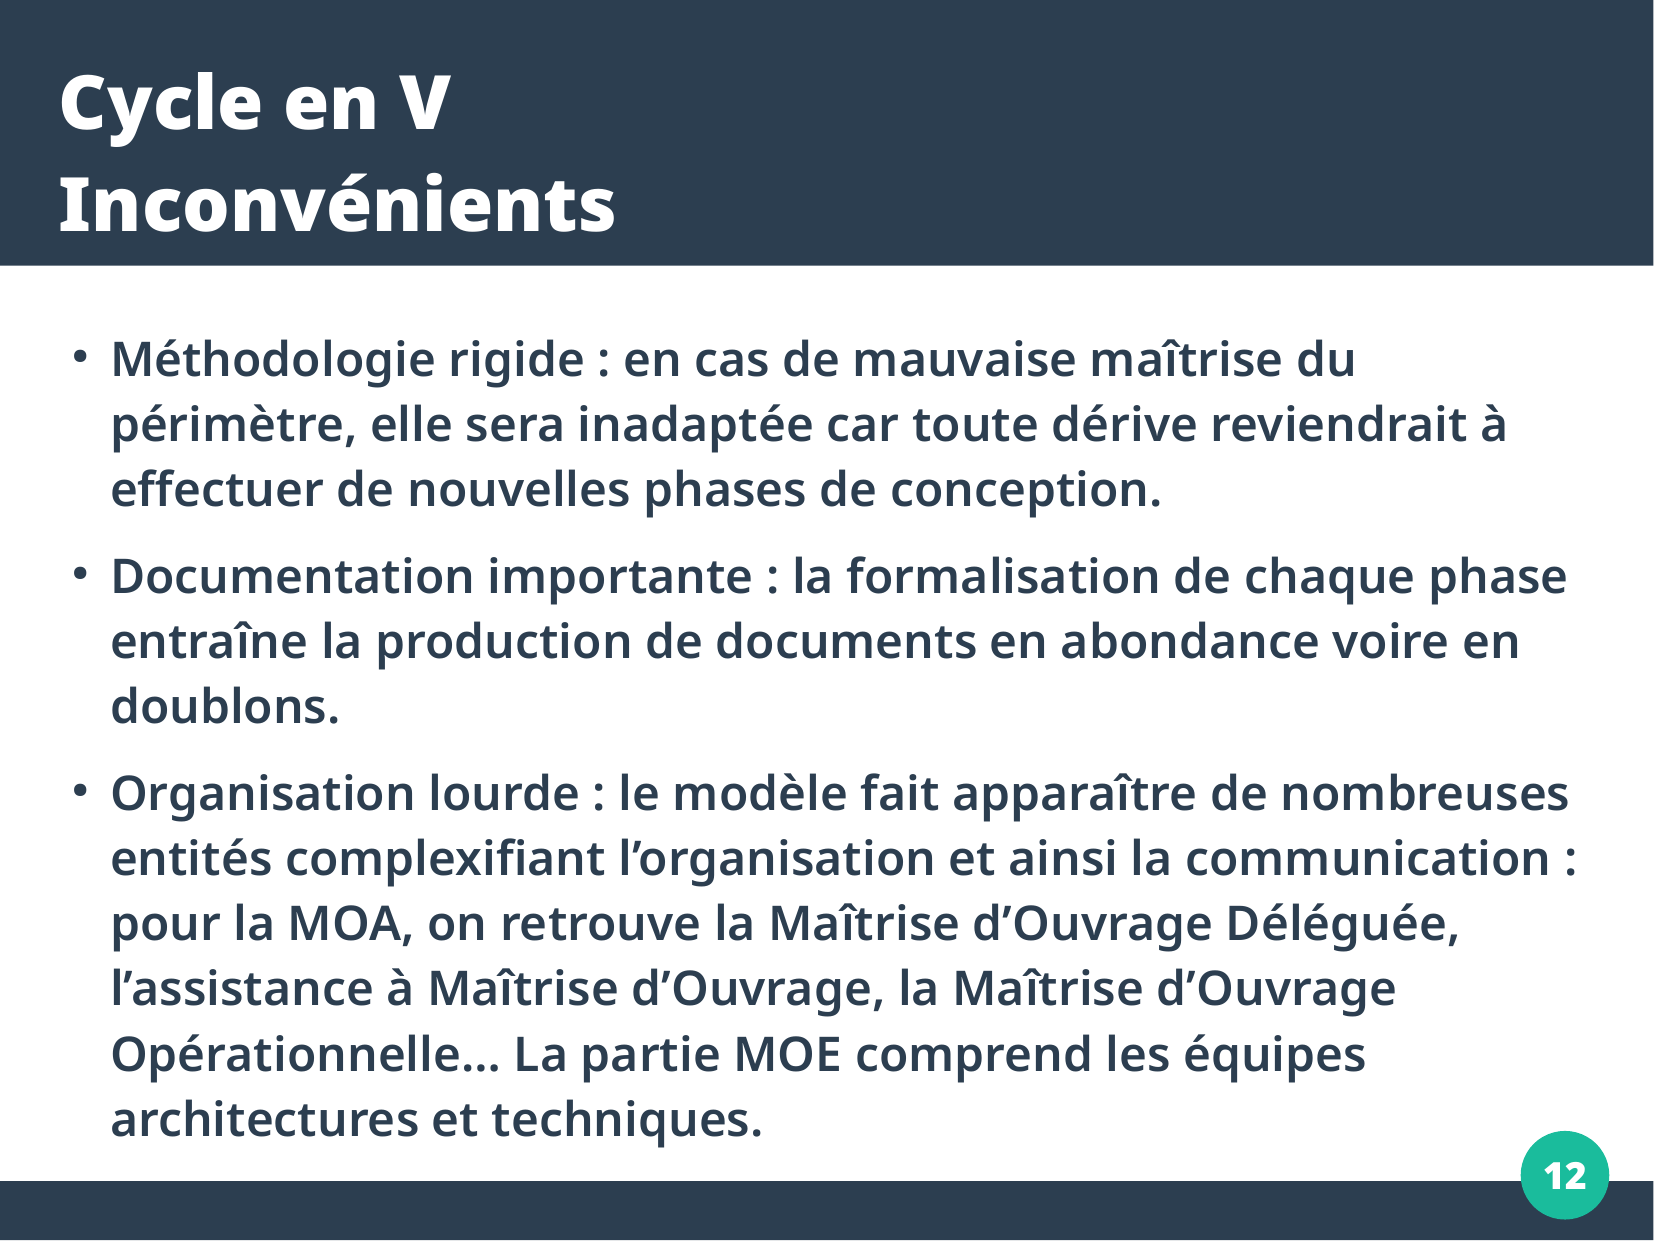

# Cycle en V Inconvénients
Méthodologie rigide : en cas de mauvaise maîtrise du périmètre, elle sera inadaptée car toute dérive reviendrait à effectuer de nouvelles phases de conception.
Documentation importante : la formalisation de chaque phase entraîne la production de documents en abondance voire en doublons.
Organisation lourde : le modèle fait apparaître de nombreuses entités complexifiant l’organisation et ainsi la communication : pour la MOA, on retrouve la Maîtrise d’Ouvrage Déléguée, l’assistance à Maîtrise d’Ouvrage, la Maîtrise d’Ouvrage Opérationnelle… La partie MOE comprend les équipes architectures et techniques.
12